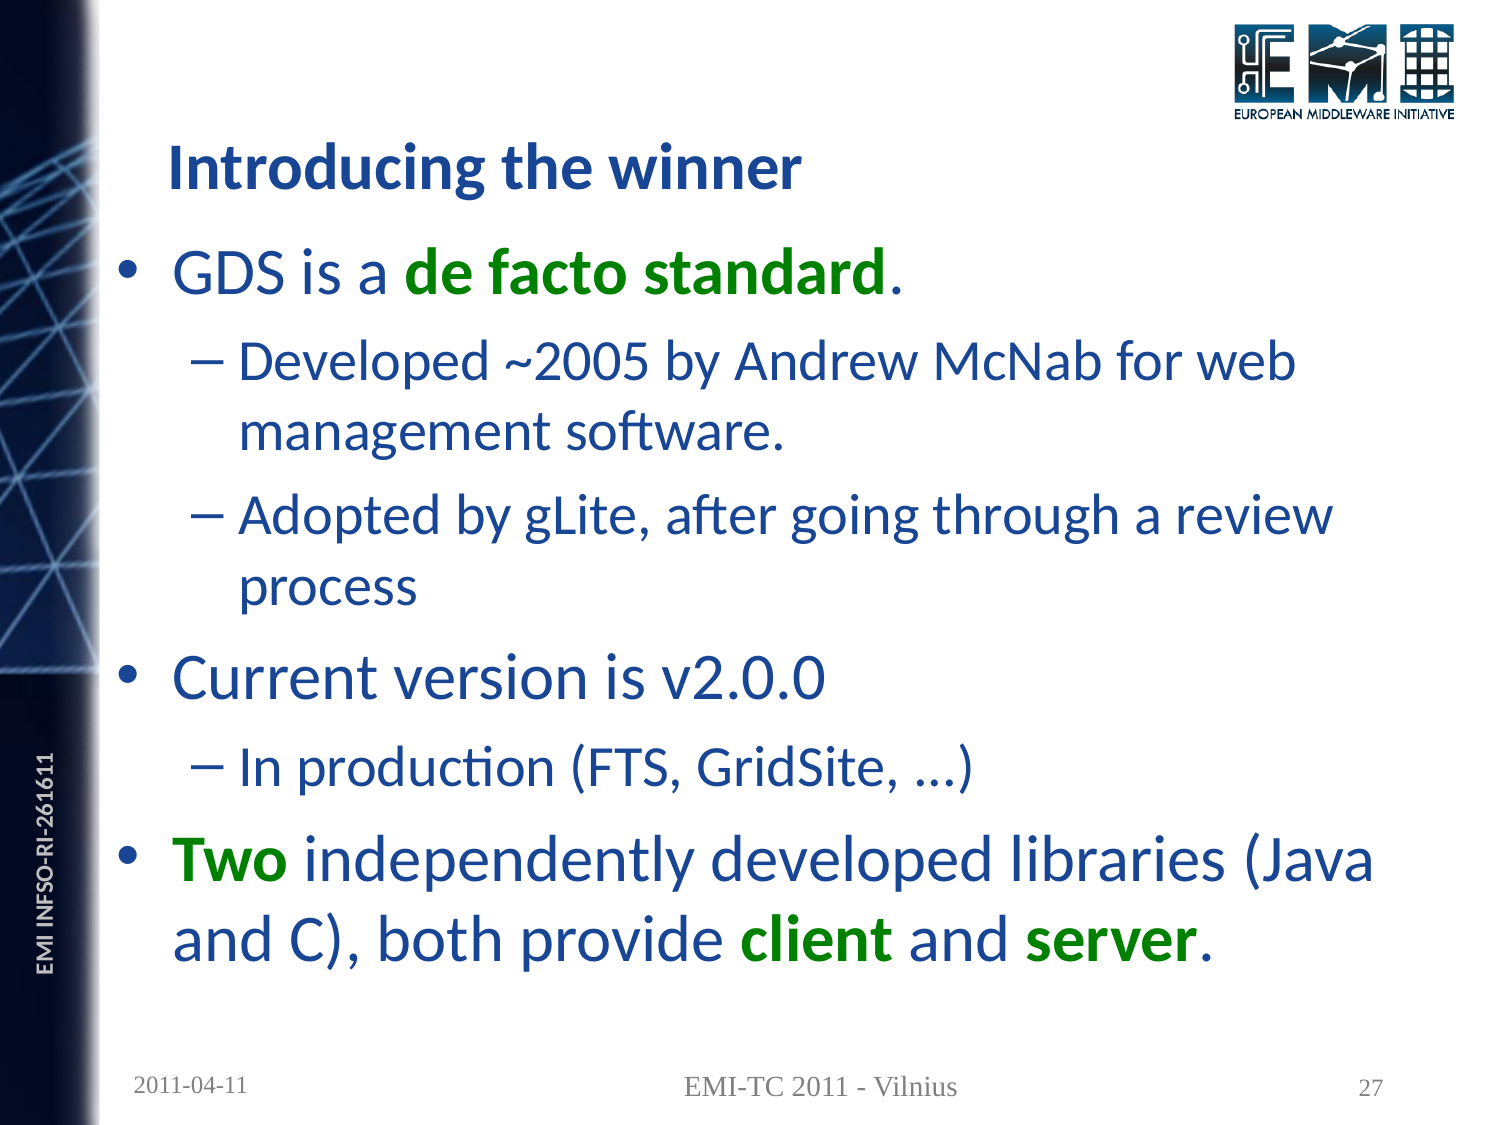

Introducing the winner
# GDS is a de facto standard.
Developed ~2005 by Andrew McNab for web management software.
Adopted by gLite, after going through a review process
Current version is v2.0.0
In production (FTS, GridSite, ...)
Two independently developed libraries (Java and C), both provide client and server.
2011-04-13
EMI-TC 2011 - Vilnius
27